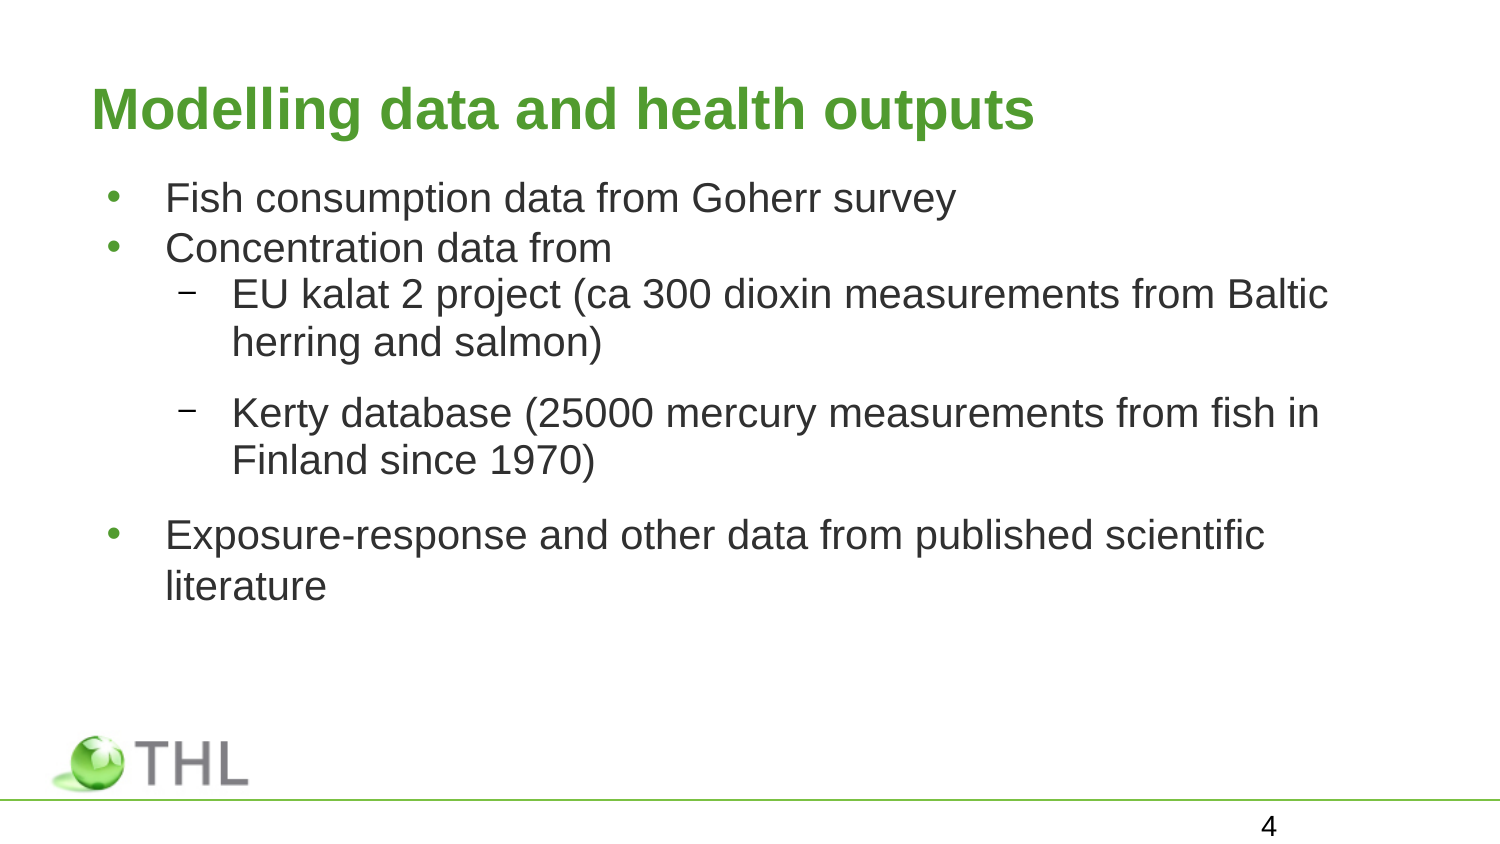

# Modelling data and health outputs
Fish consumption data from Goherr survey
Concentration data from
EU kalat 2 project (ca 300 dioxin measurements from Baltic herring and salmon)
Kerty database (25000 mercury measurements from fish in Finland since 1970)
Exposure-response and other data from published scientific literature